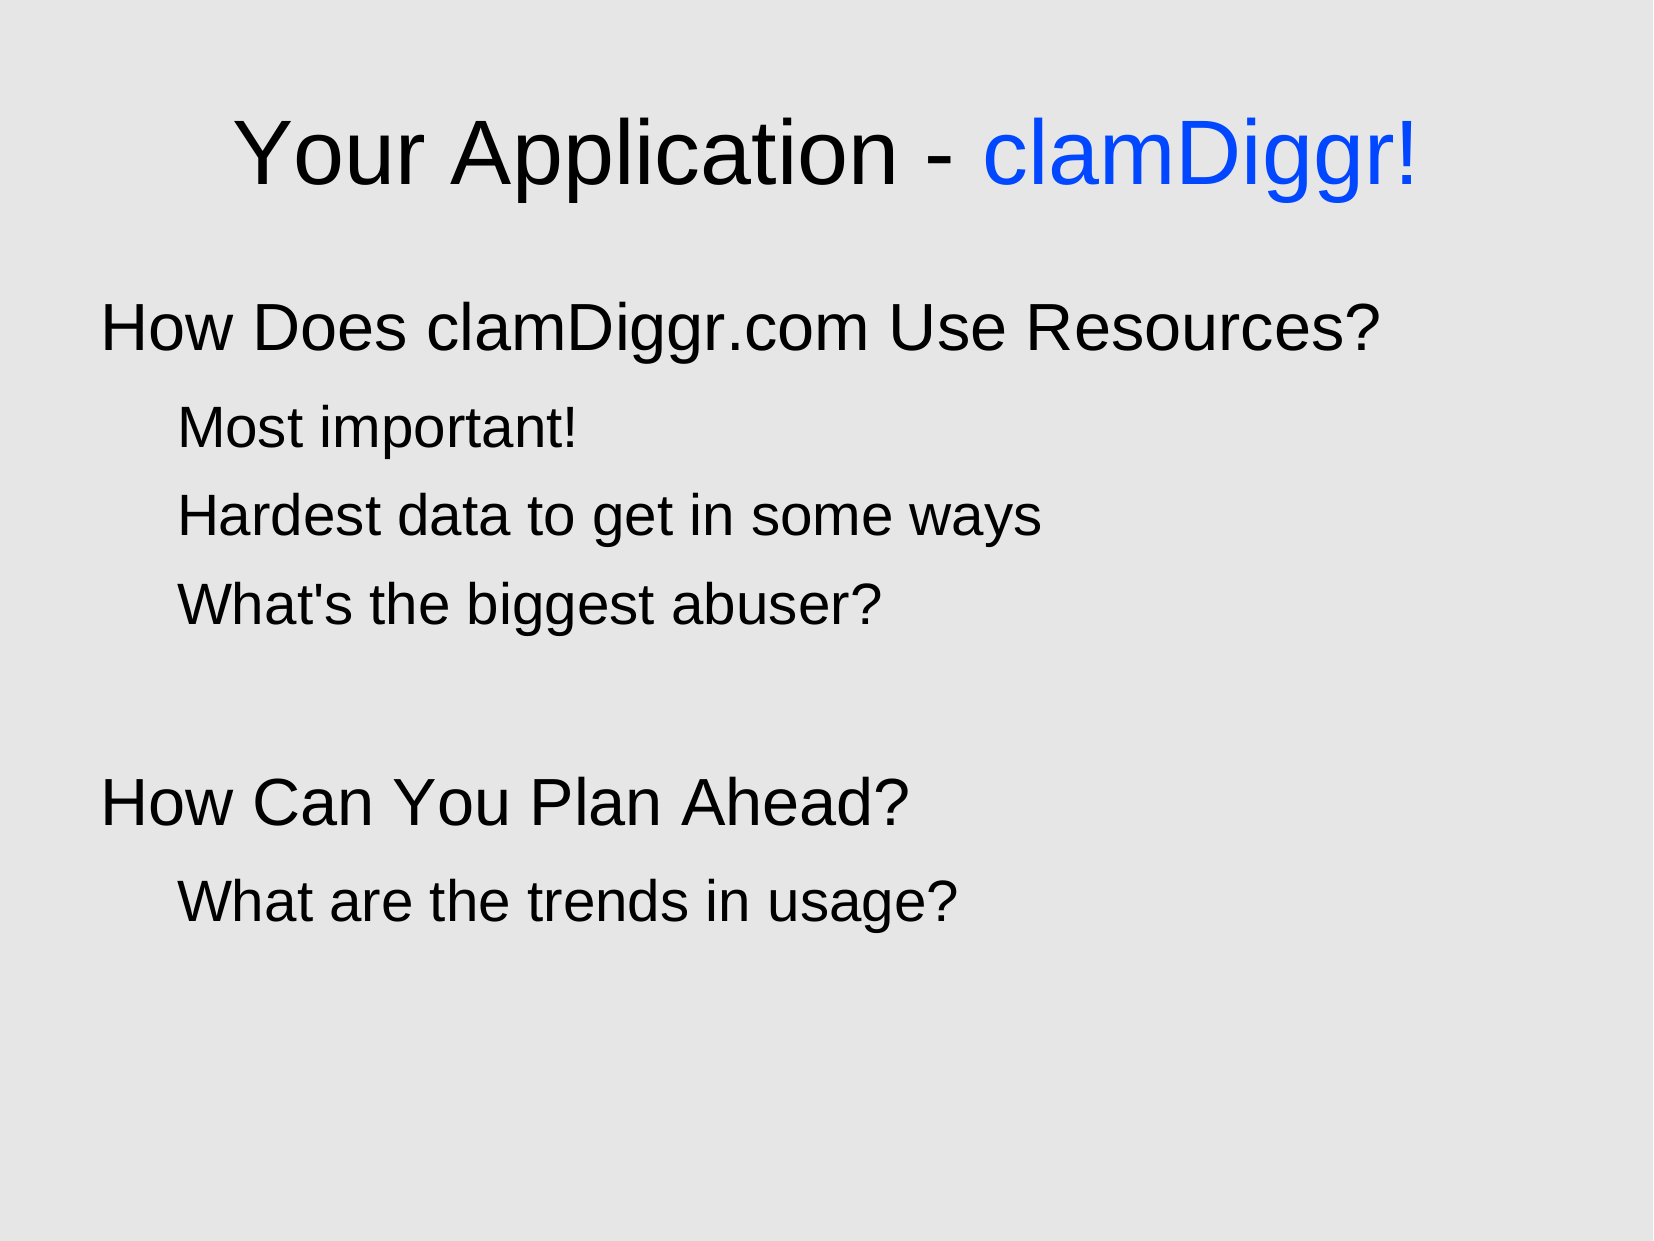

# Your Application - clamDiggr!
How Does clamDiggr.com Use Resources?
Most important!
Hardest data to get in some ways
What's the biggest abuser?
How Can You Plan Ahead?
What are the trends in usage?